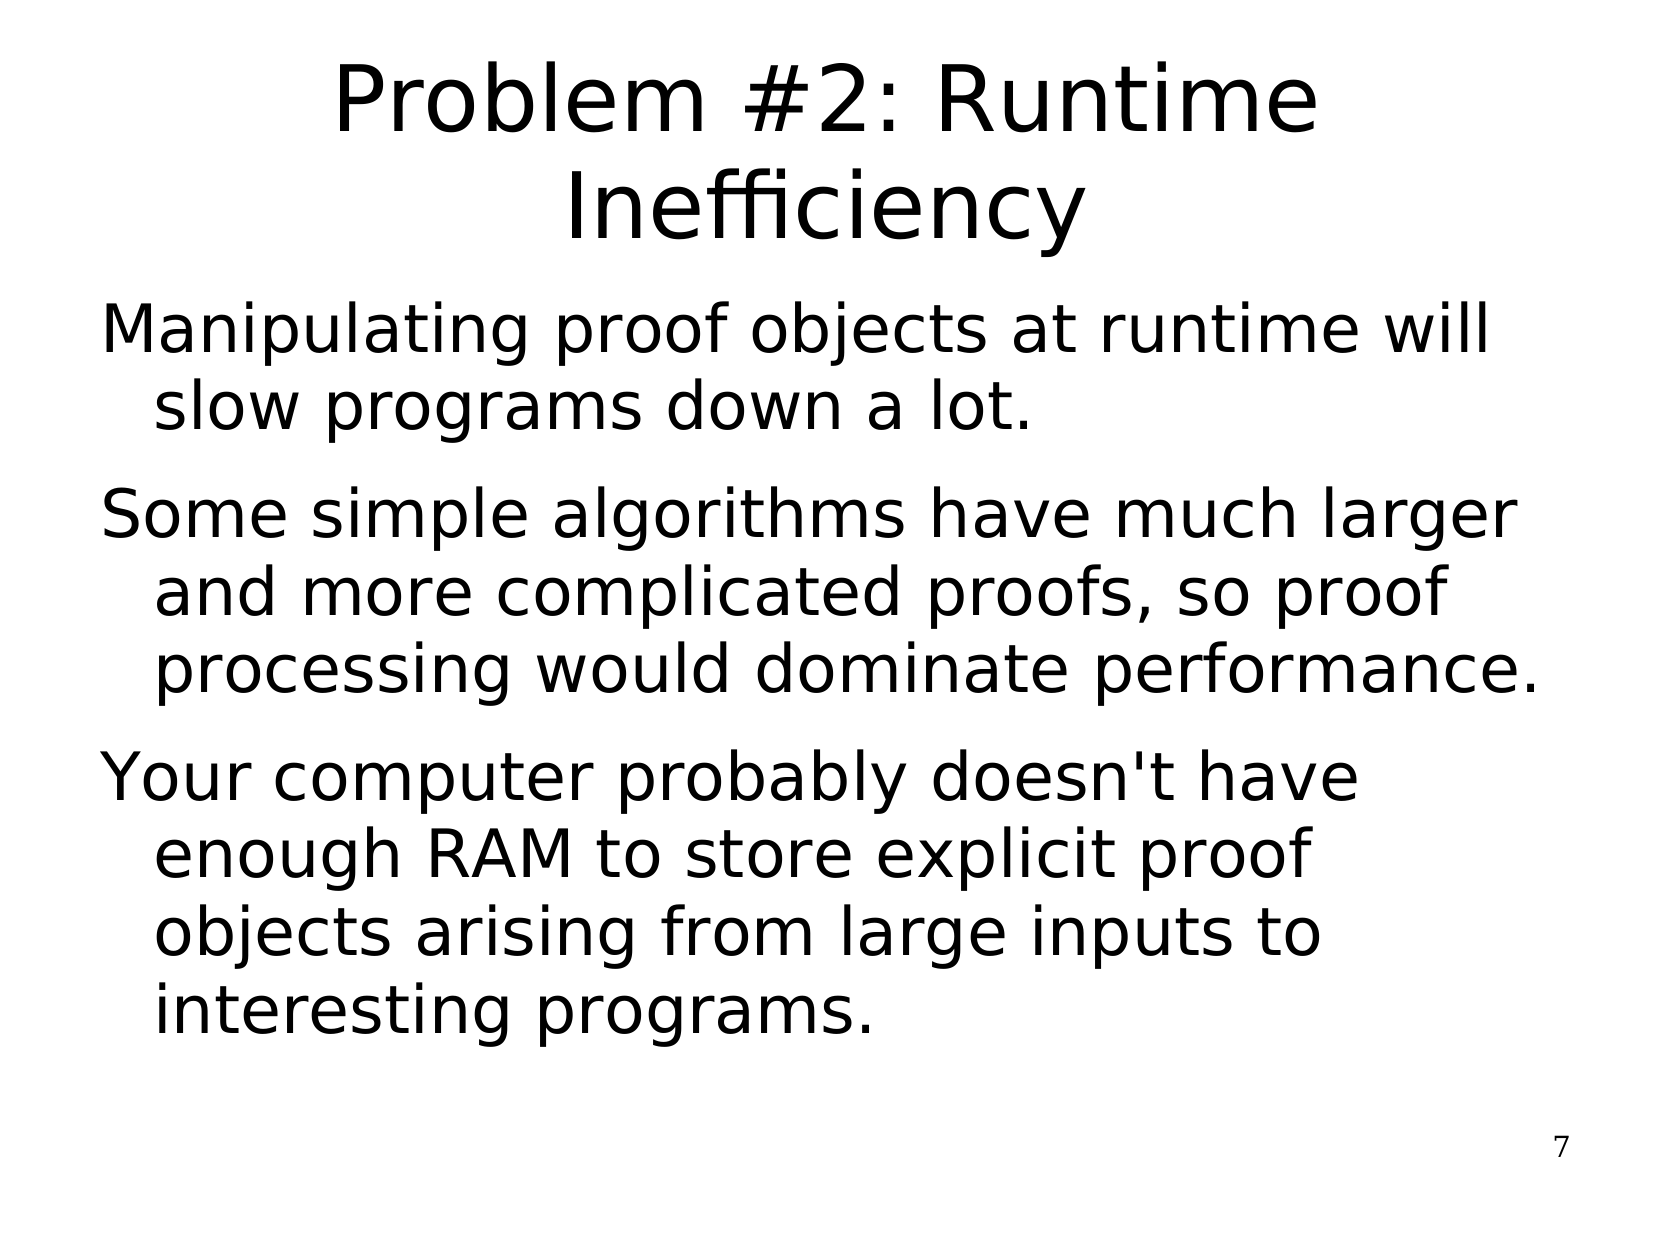

# Problem #2: Runtime Inefficiency
Manipulating proof objects at runtime will slow programs down a lot.
Some simple algorithms have much larger and more complicated proofs, so proof processing would dominate performance.
Your computer probably doesn't have enough RAM to store explicit proof objects arising from large inputs to interesting programs.
7